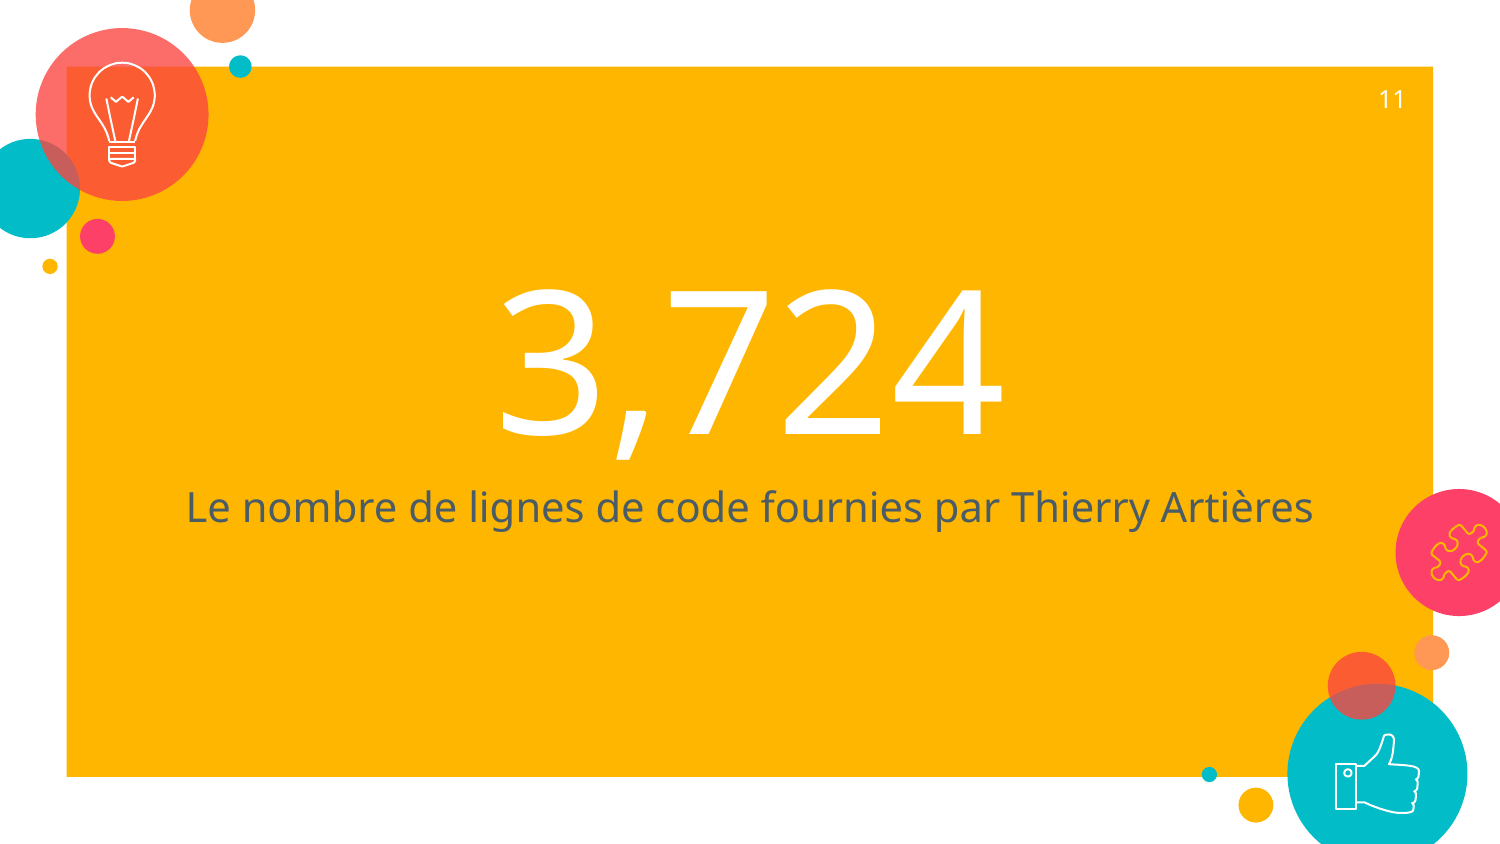

# 3,724
Le nombre de lignes de code fournies par Thierry Artières